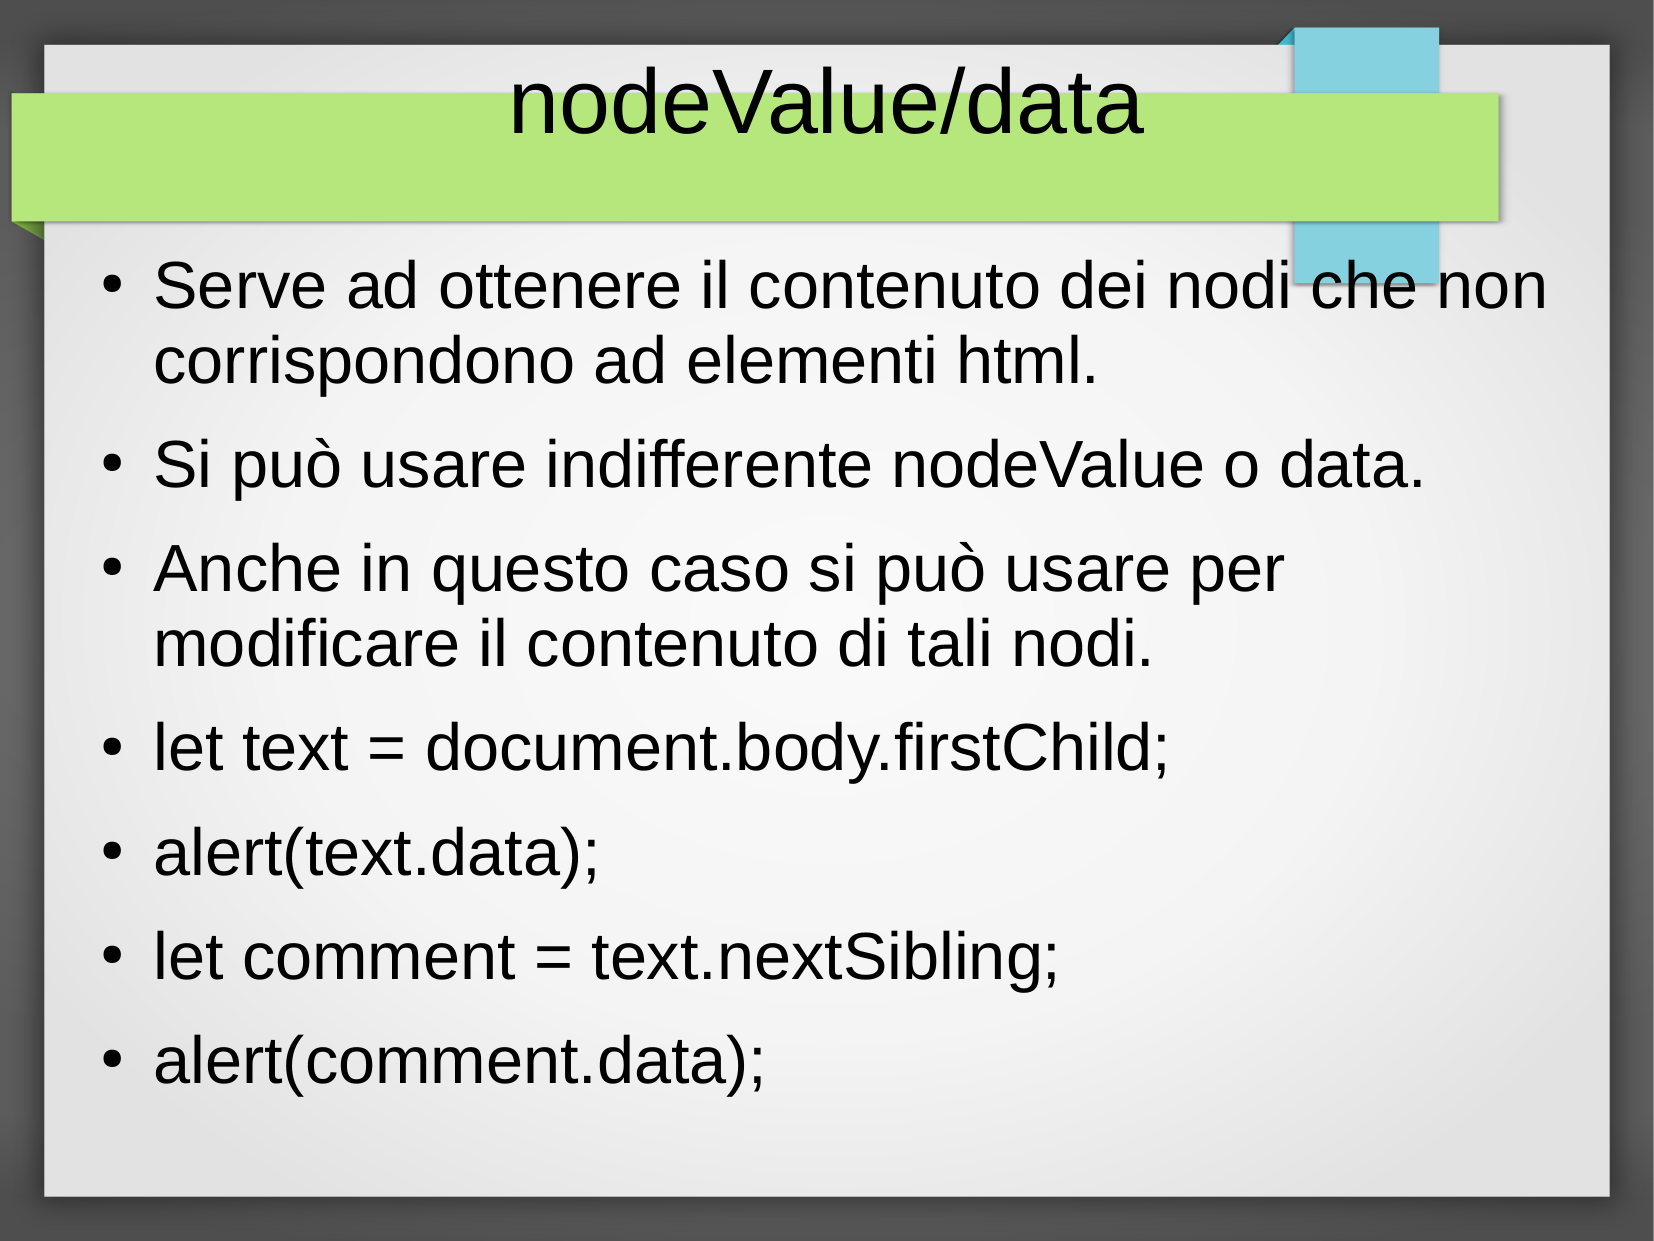

# nodeValue/data
Serve ad ottenere il contenuto dei nodi che non corrispondono ad elementi html.
Si può usare indifferente nodeValue o data.
Anche in questo caso si può usare per modificare il contenuto di tali nodi.
let text = document.body.firstChild;
alert(text.data);
let comment = text.nextSibling;
alert(comment.data);